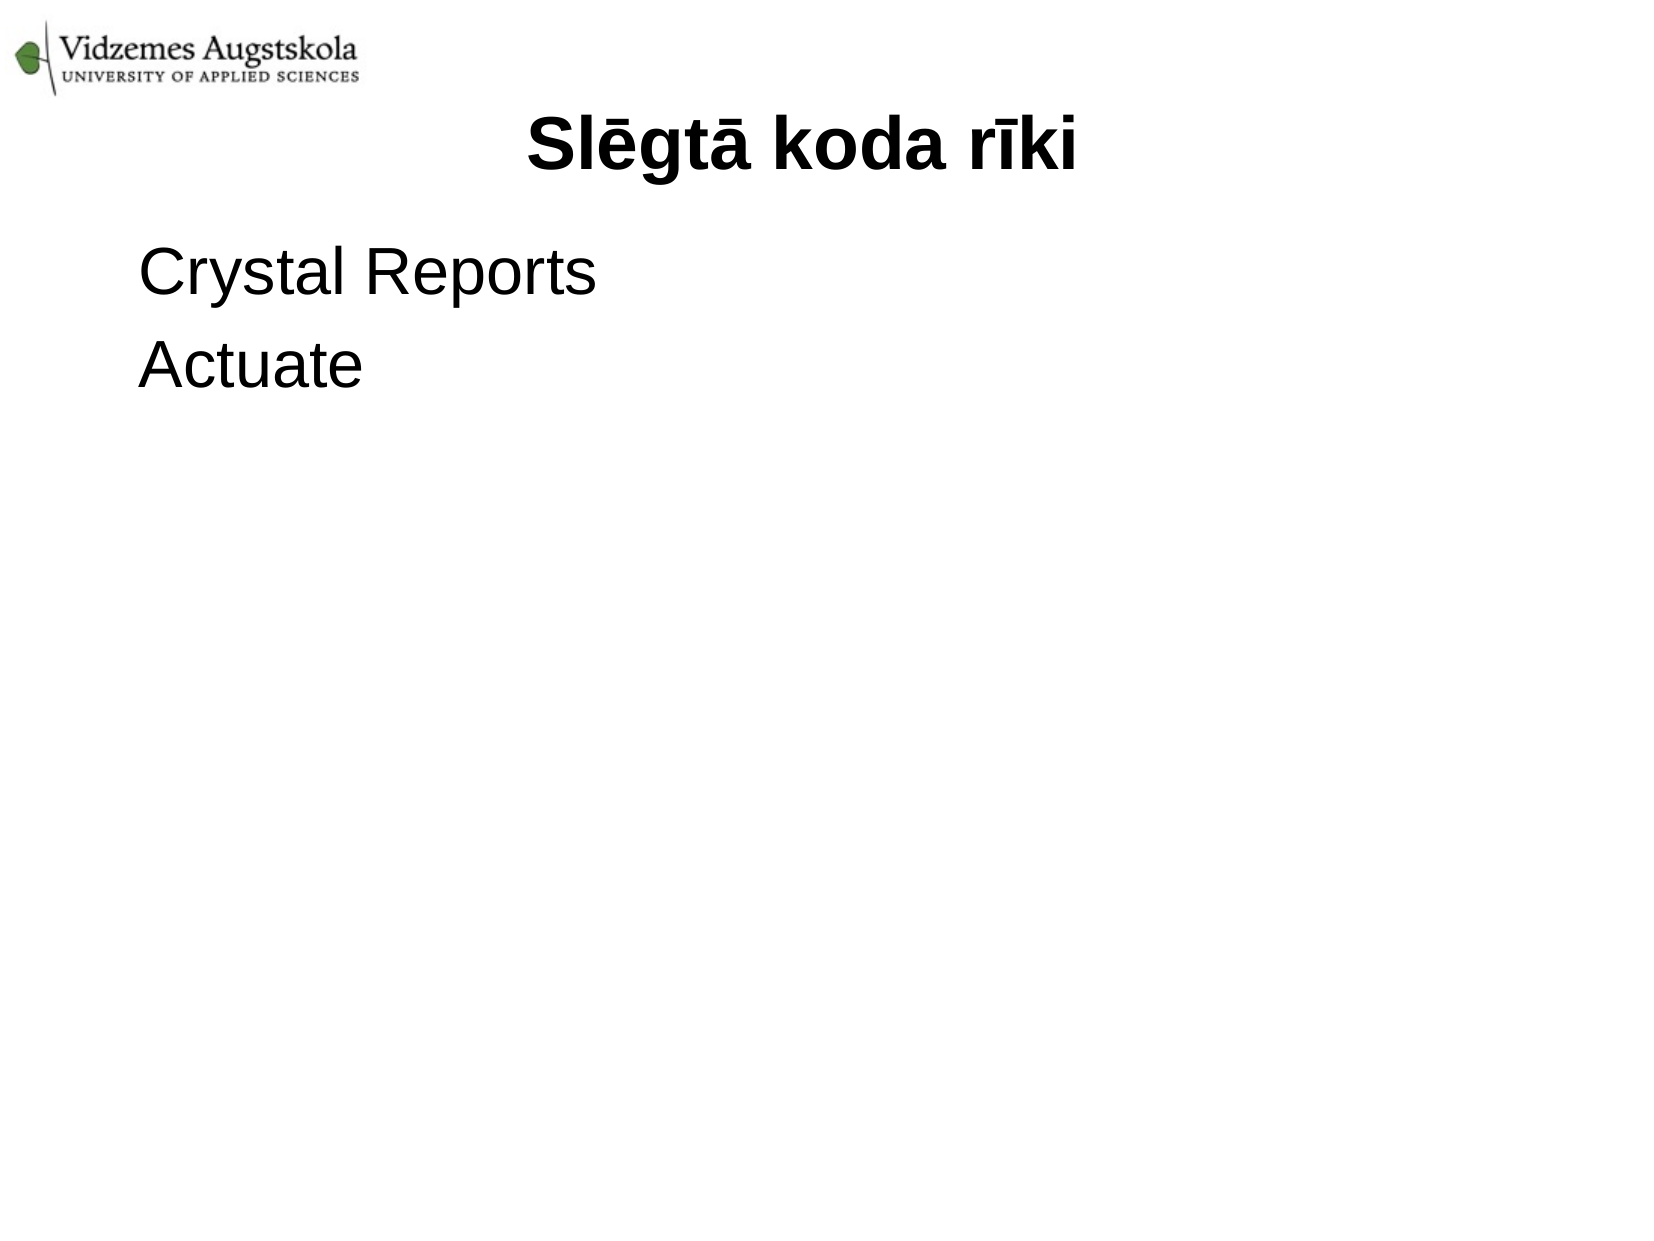

# Slēgtā koda rīki
Crystal Reports
Actuate